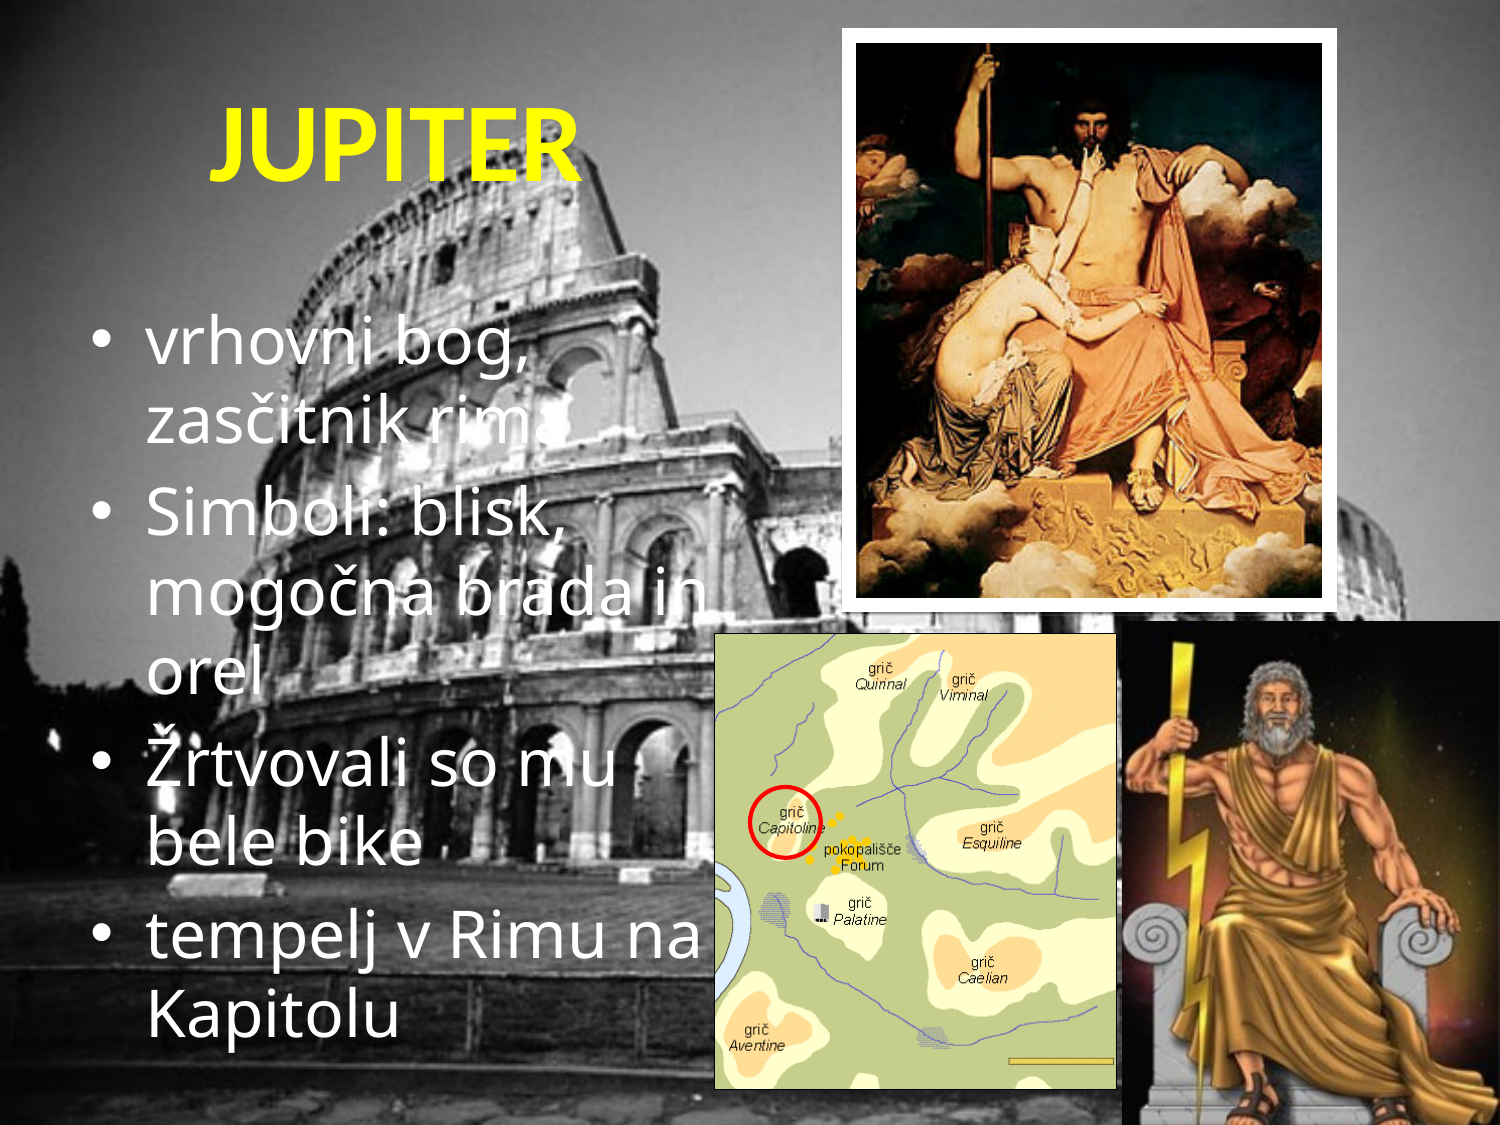

# JUPITER
vrhovni bog, zasčitnik rima
Simboli: blisk, mogočna brada in orel
Žrtvovali so mu bele bike
tempelj v Rimu na Kapitolu